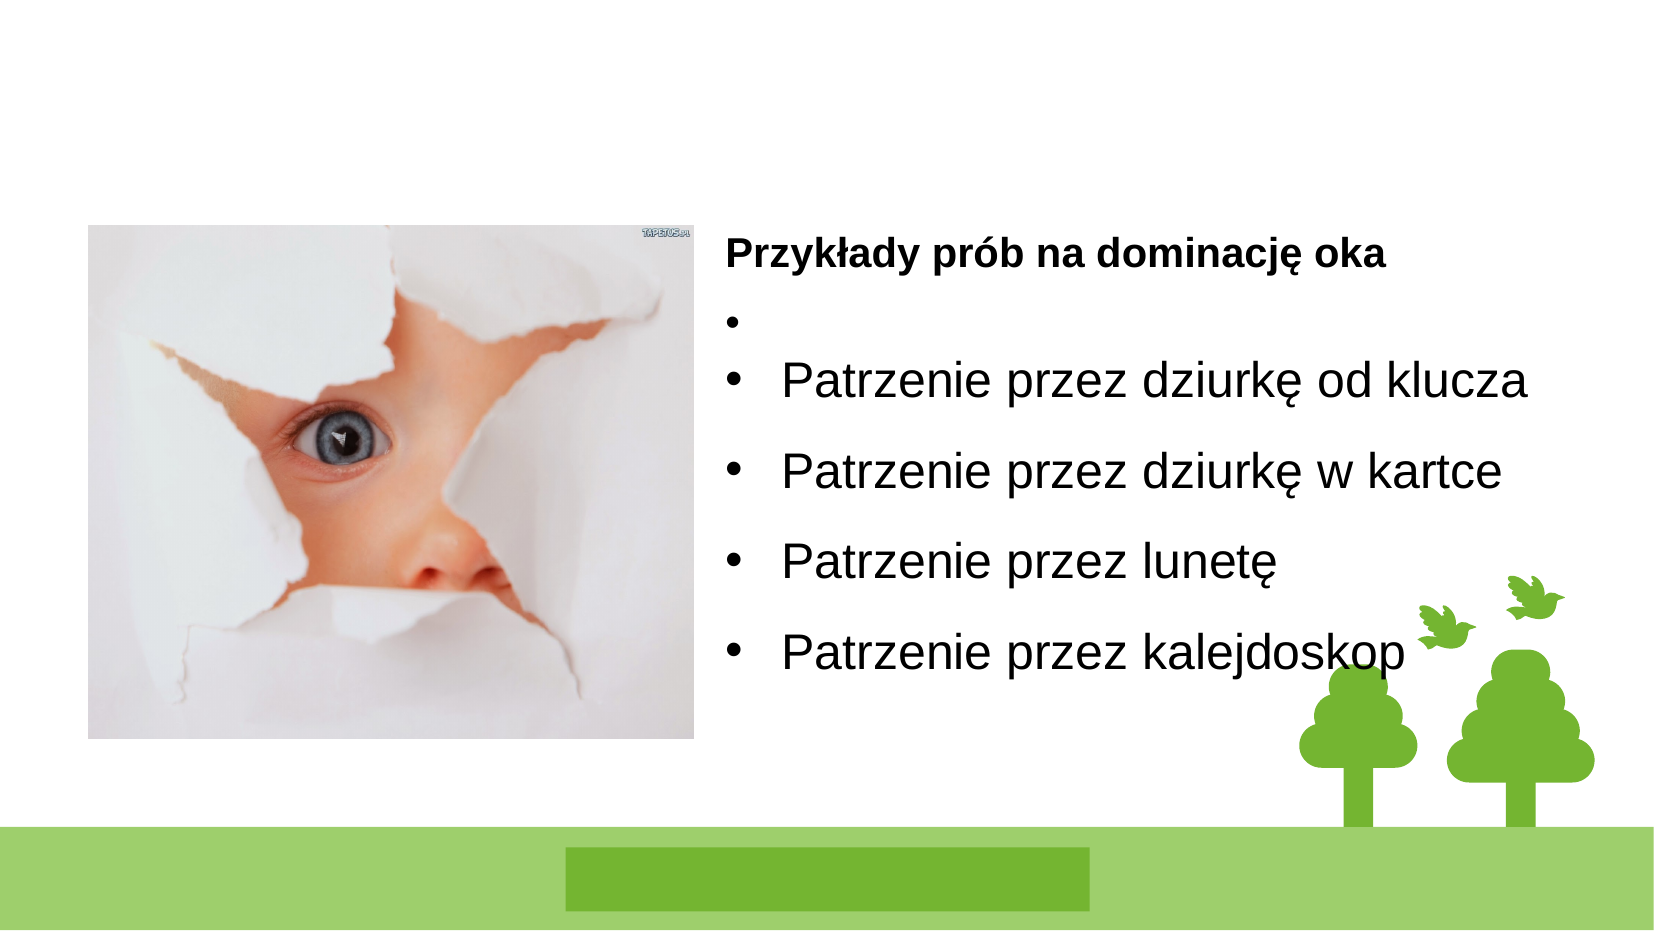

#
Przykłady prób na dominację oka
Patrzenie przez dziurkę od klucza
Patrzenie przez dziurkę w kartce
Patrzenie przez lunetę
Patrzenie przez kalejdoskop